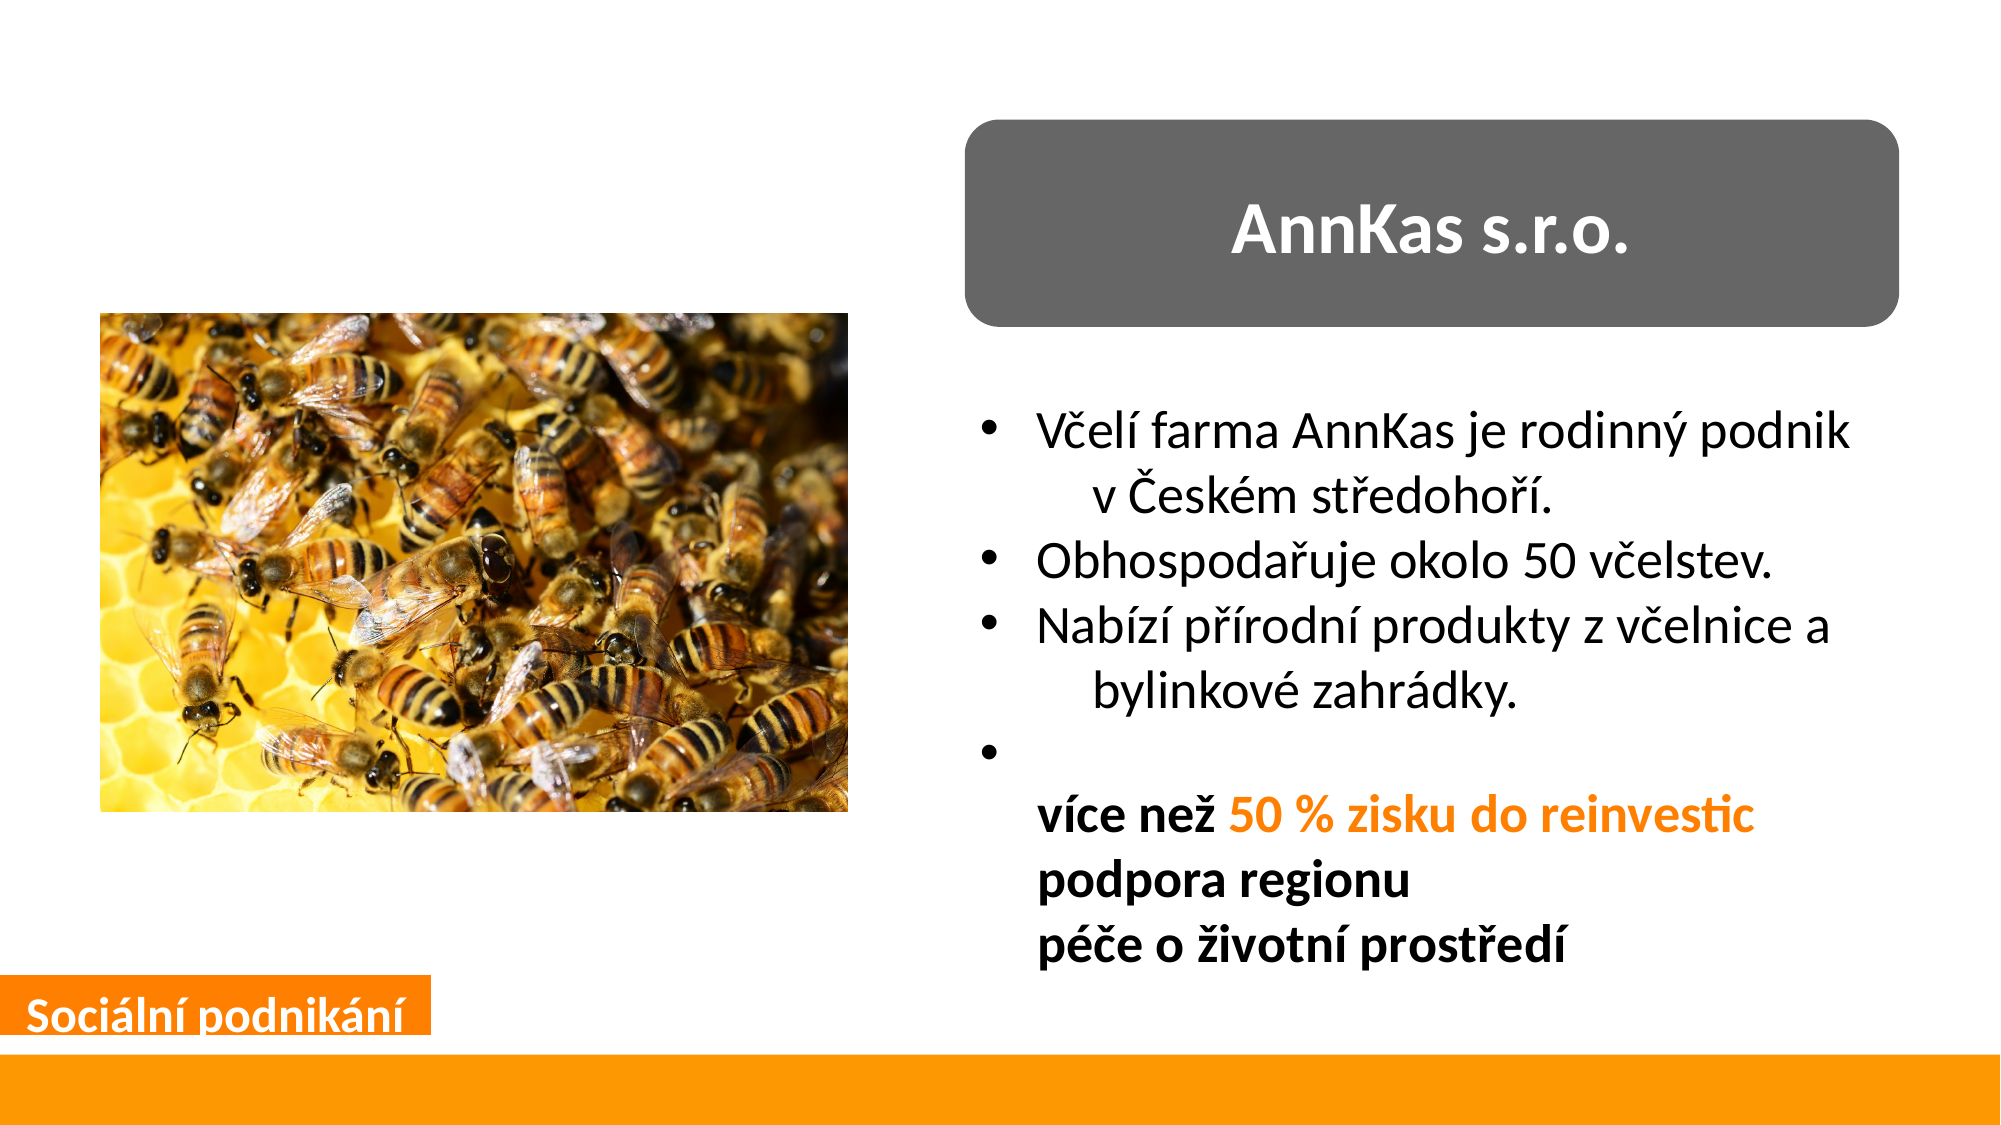

AnnKas s.r.o.
Včelí farma AnnKas je rodinný podnik v Českém středohoří.
Obhospodařuje okolo 50 včelstev.
Nabízí přírodní produkty z včelnice a bylinkové zahrádky.
více než 50 % zisku do reinvestic
podpora regionu
péče o životní prostředí
Sociální podnikání